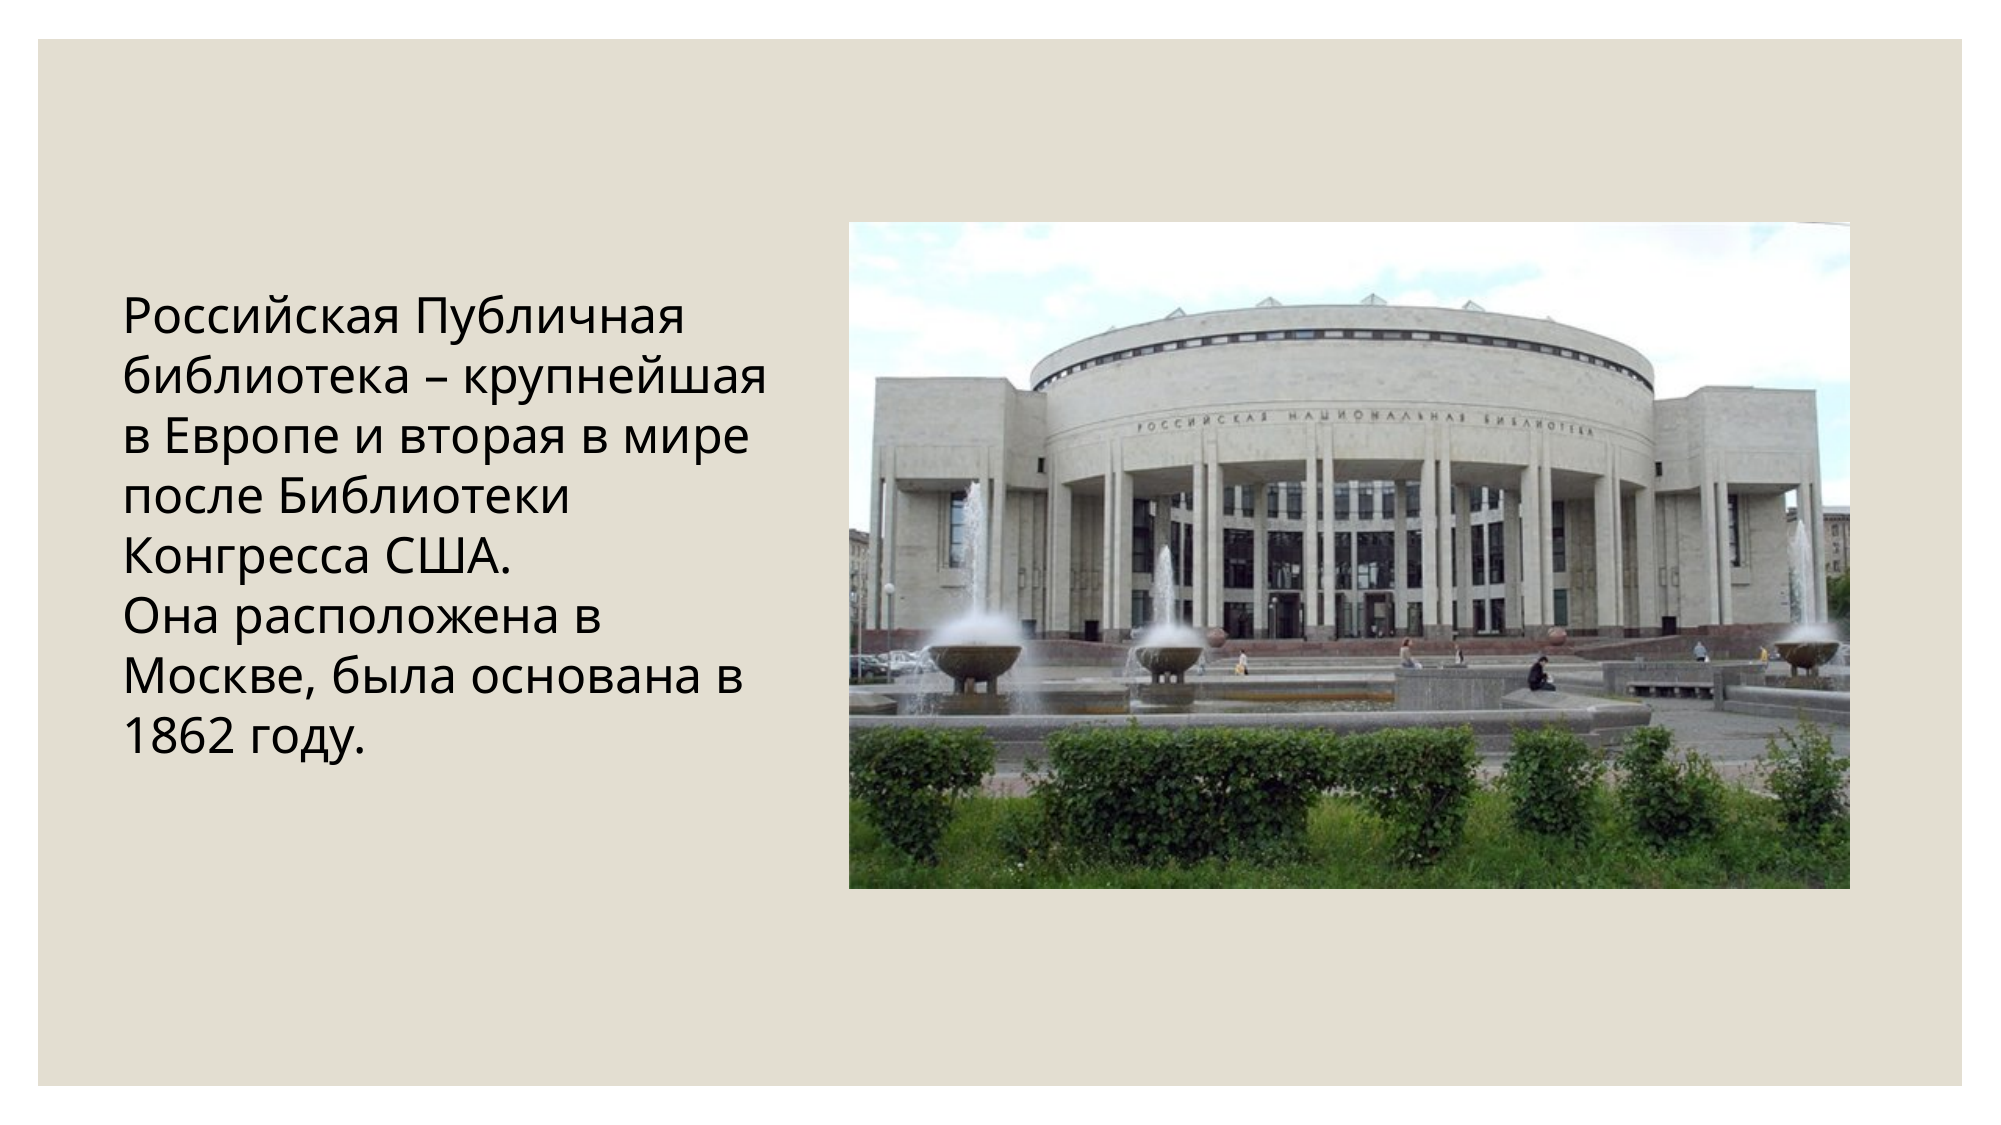

# Российская Публичная библиотека – крупнейшая в Европе и вторая в мире после Библиотеки Конгресса США. Она расположена в Москве, была основана в 1862 году.